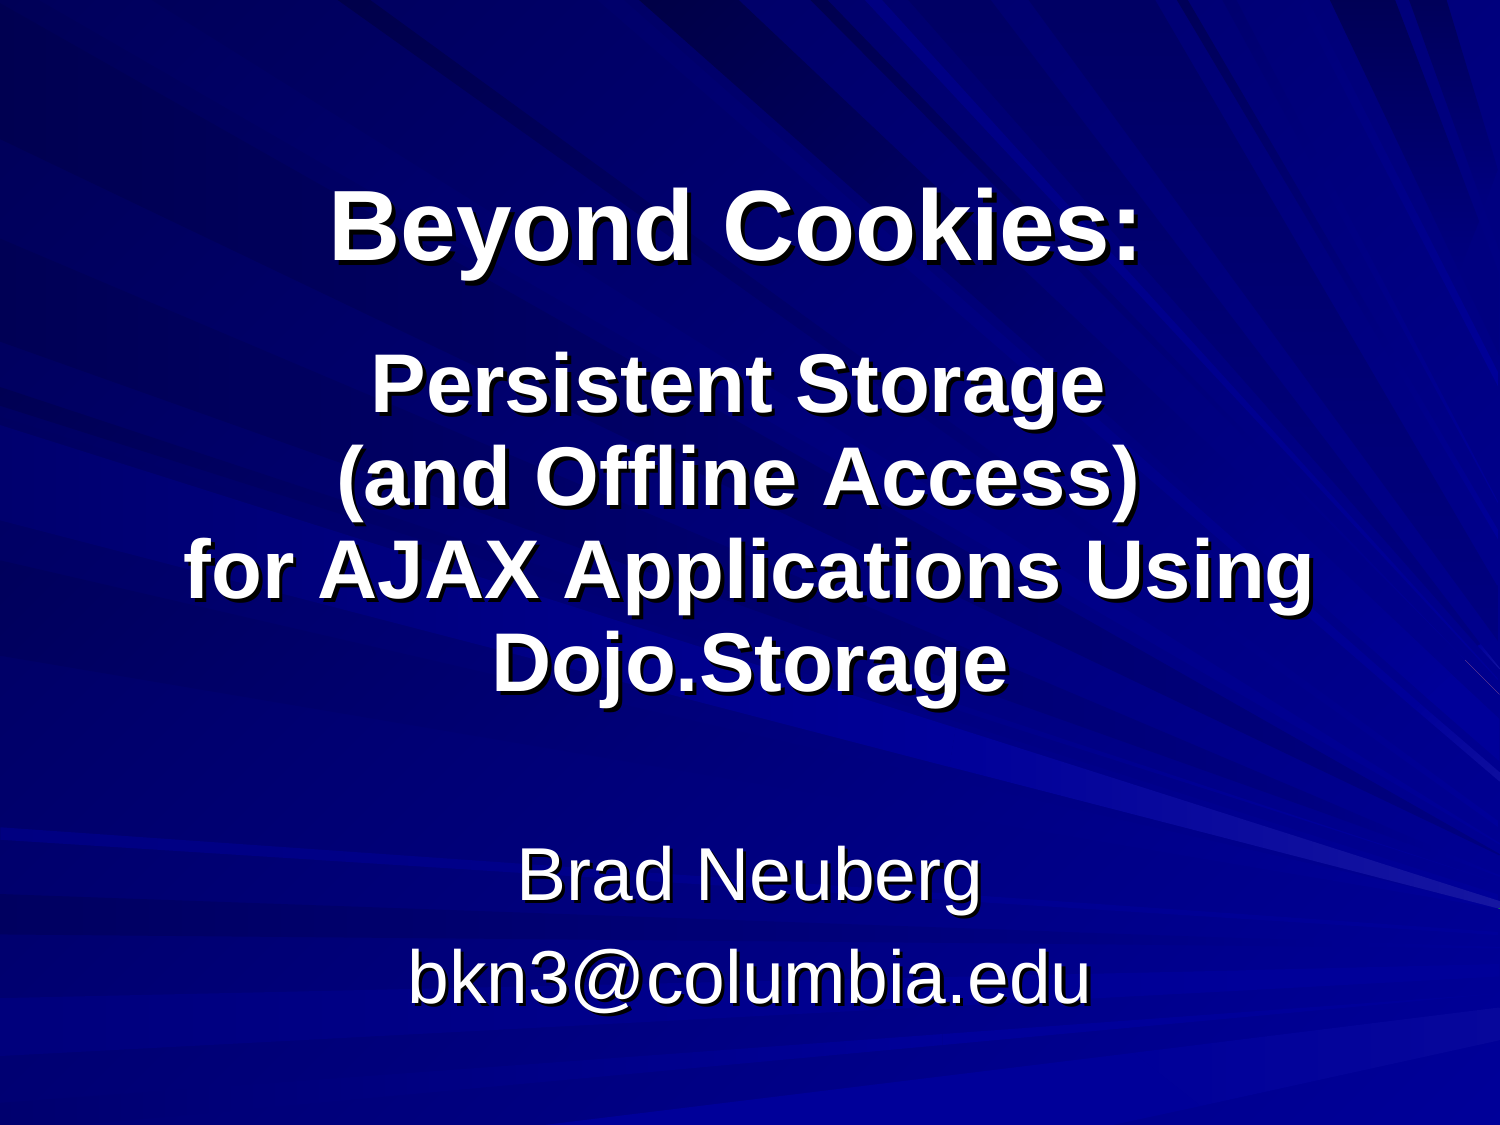

Beyond Cookies:
Persistent Storage
(and Offline Access)
for AJAX Applications Using Dojo.Storage
# Brad Neuberg
bkn3@columbia.edu